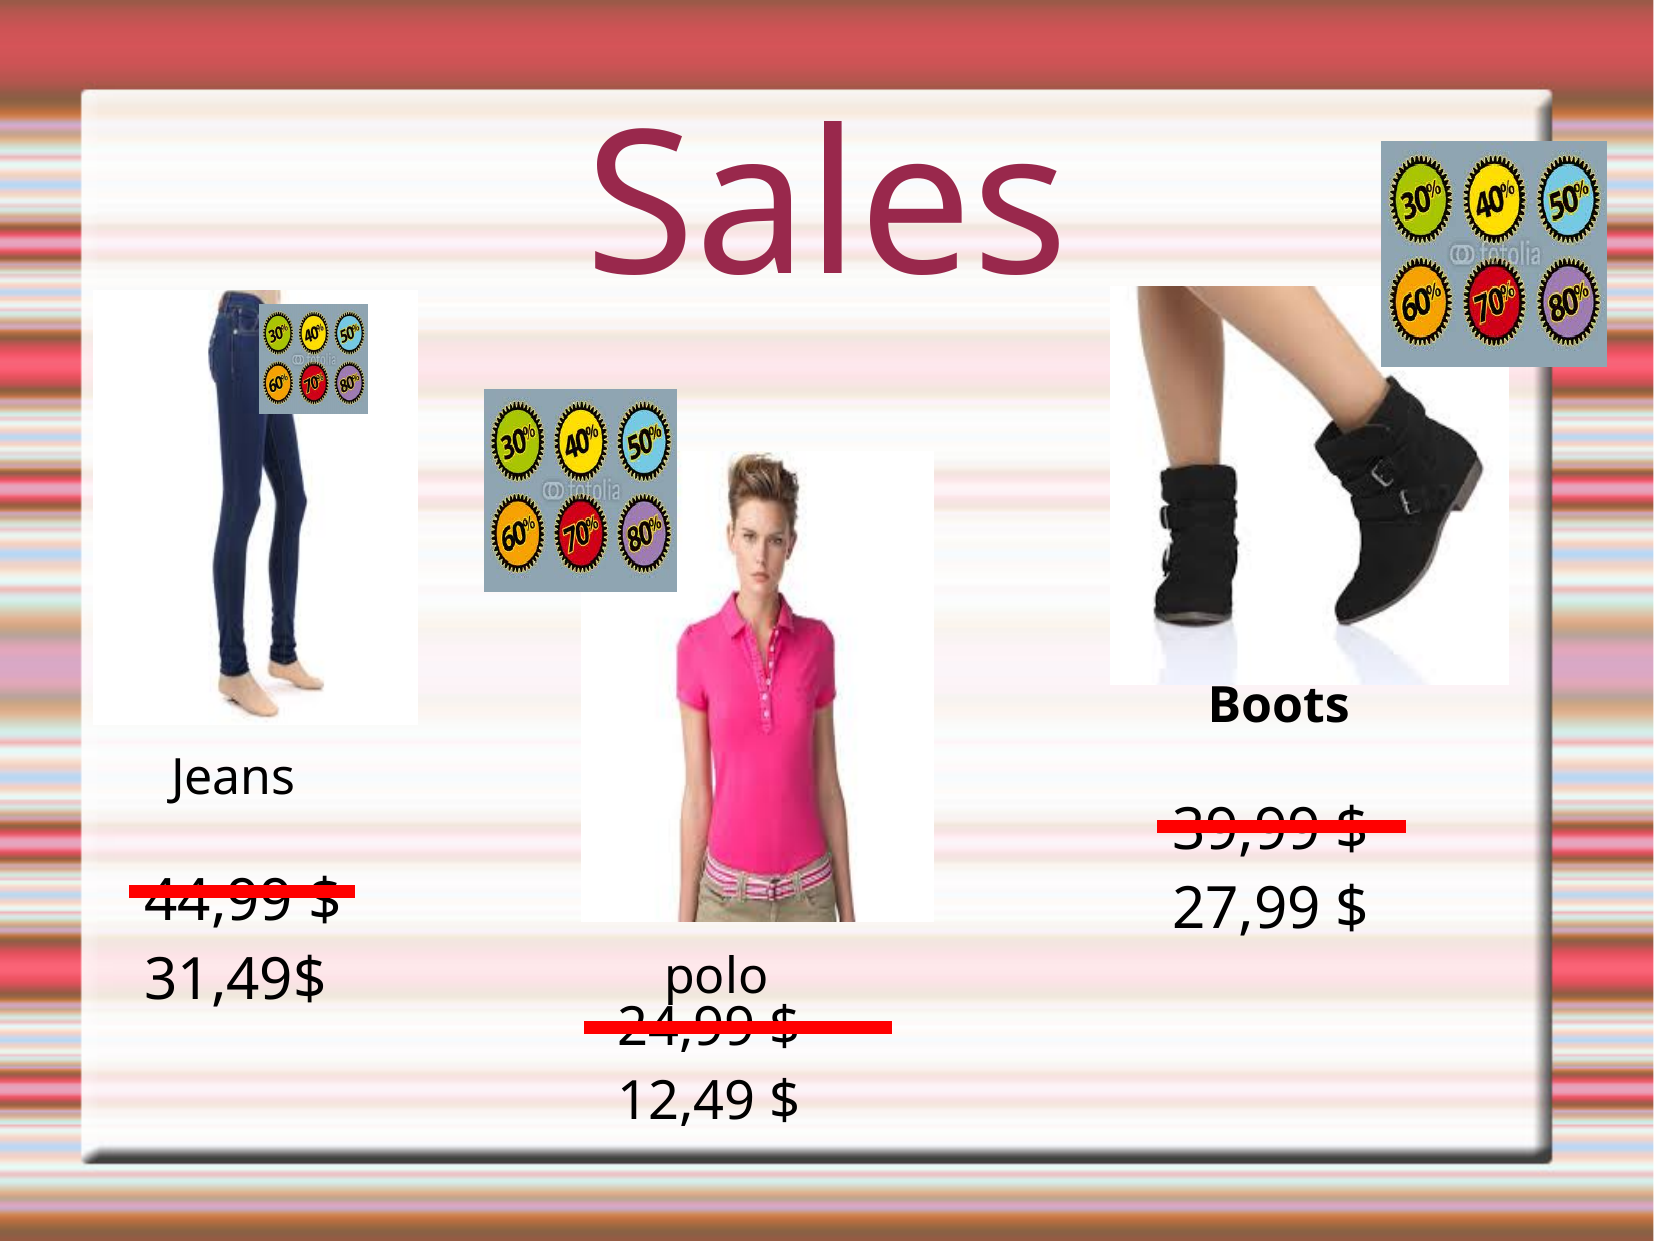

# Sales
Boots
Jeans
39,99 $
27,99 $
44,99 $
31,49$
polo
24,99 $
12,49 $